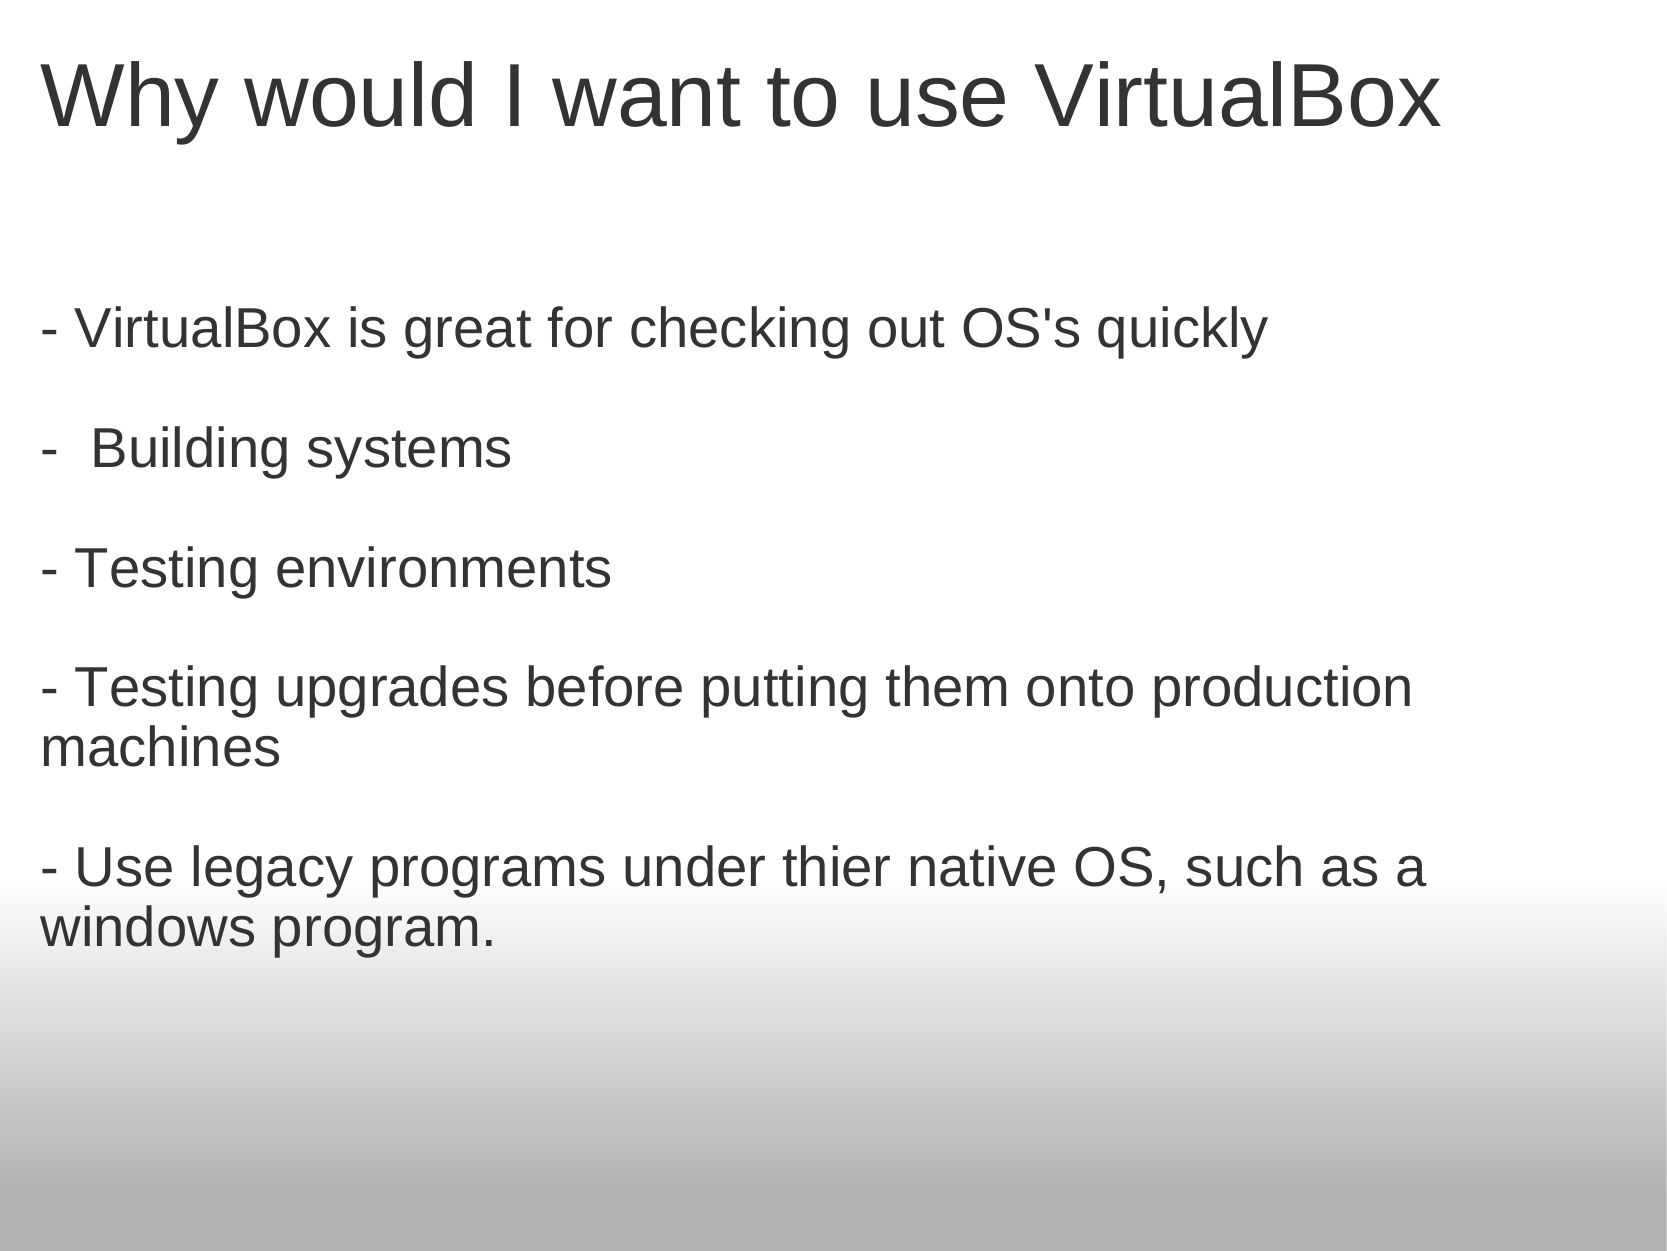

# Why would I want to use VirtualBox
- VirtualBox is great for checking out OS's quickly
-  Building systems
- Testing environments
- Testing upgrades before putting them onto production machines
- Use legacy programs under thier native OS, such as a windows program.